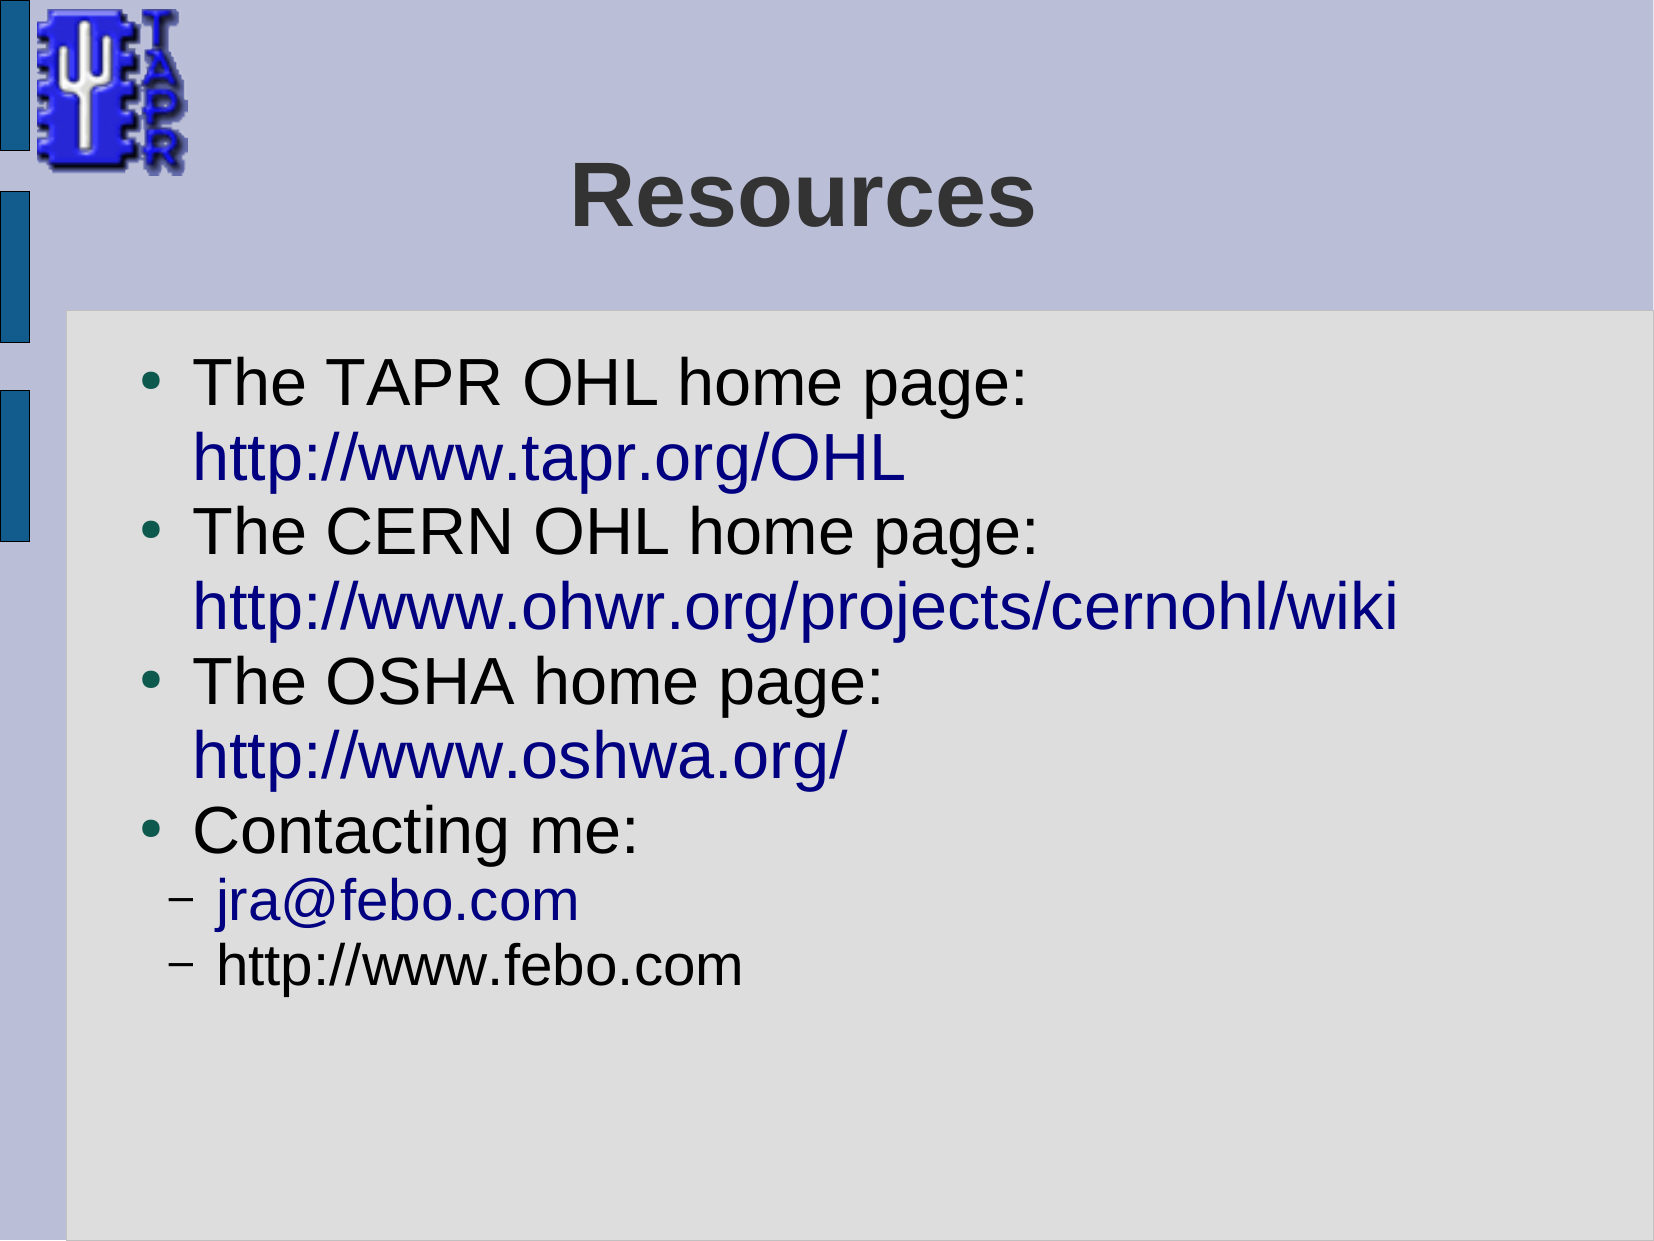

# Resources
The TAPR OHL home page:
http://www.tapr.org/OHL
The CERN OHL home page:
http://www.ohwr.org/projects/cernohl/wiki
The OSHA home page:
http://www.oshwa.org/
Contacting me:
jra@febo.com
http://www.febo.com